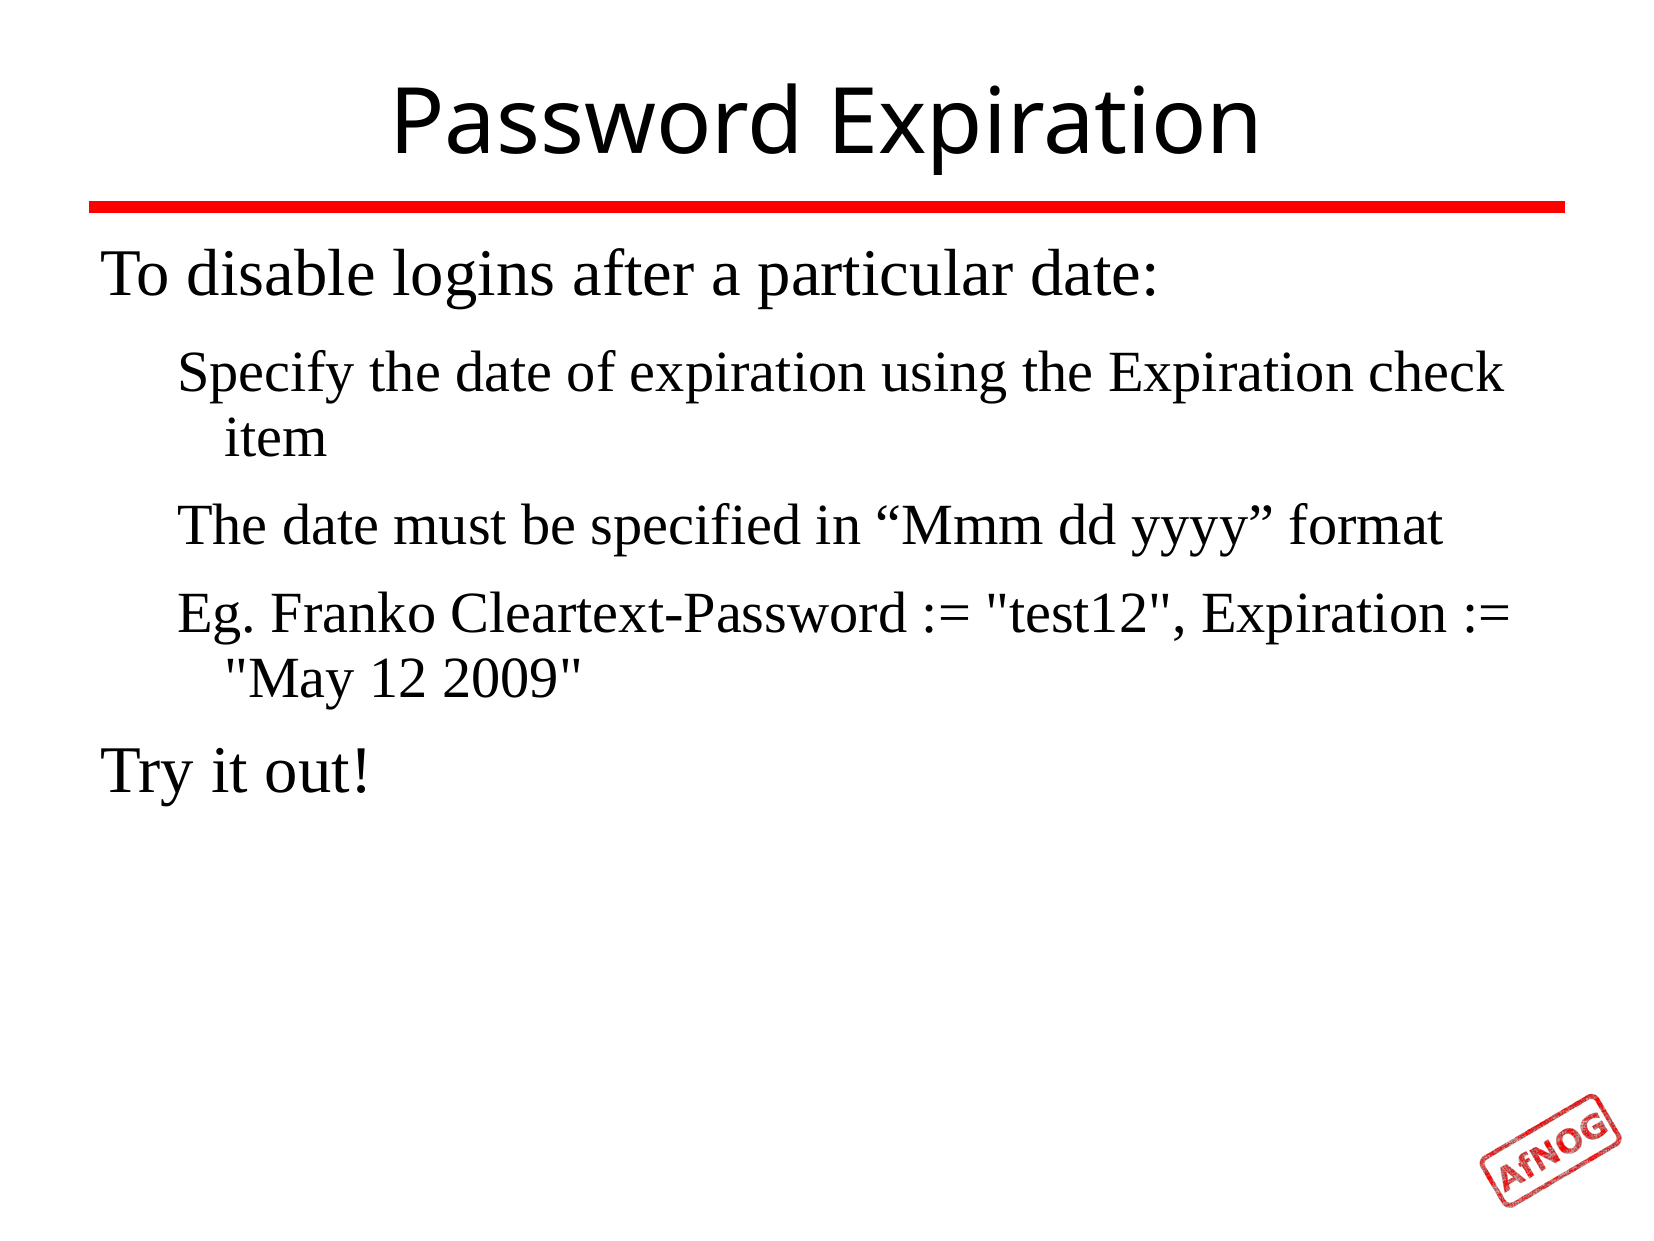

# Password Expiration
To disable logins after a particular date:
Specify the date of expiration using the Expiration check item
The date must be specified in “Mmm dd yyyy” format
Eg. Franko Cleartext-Password := "test12", Expiration := "May 12 2009"
Try it out!